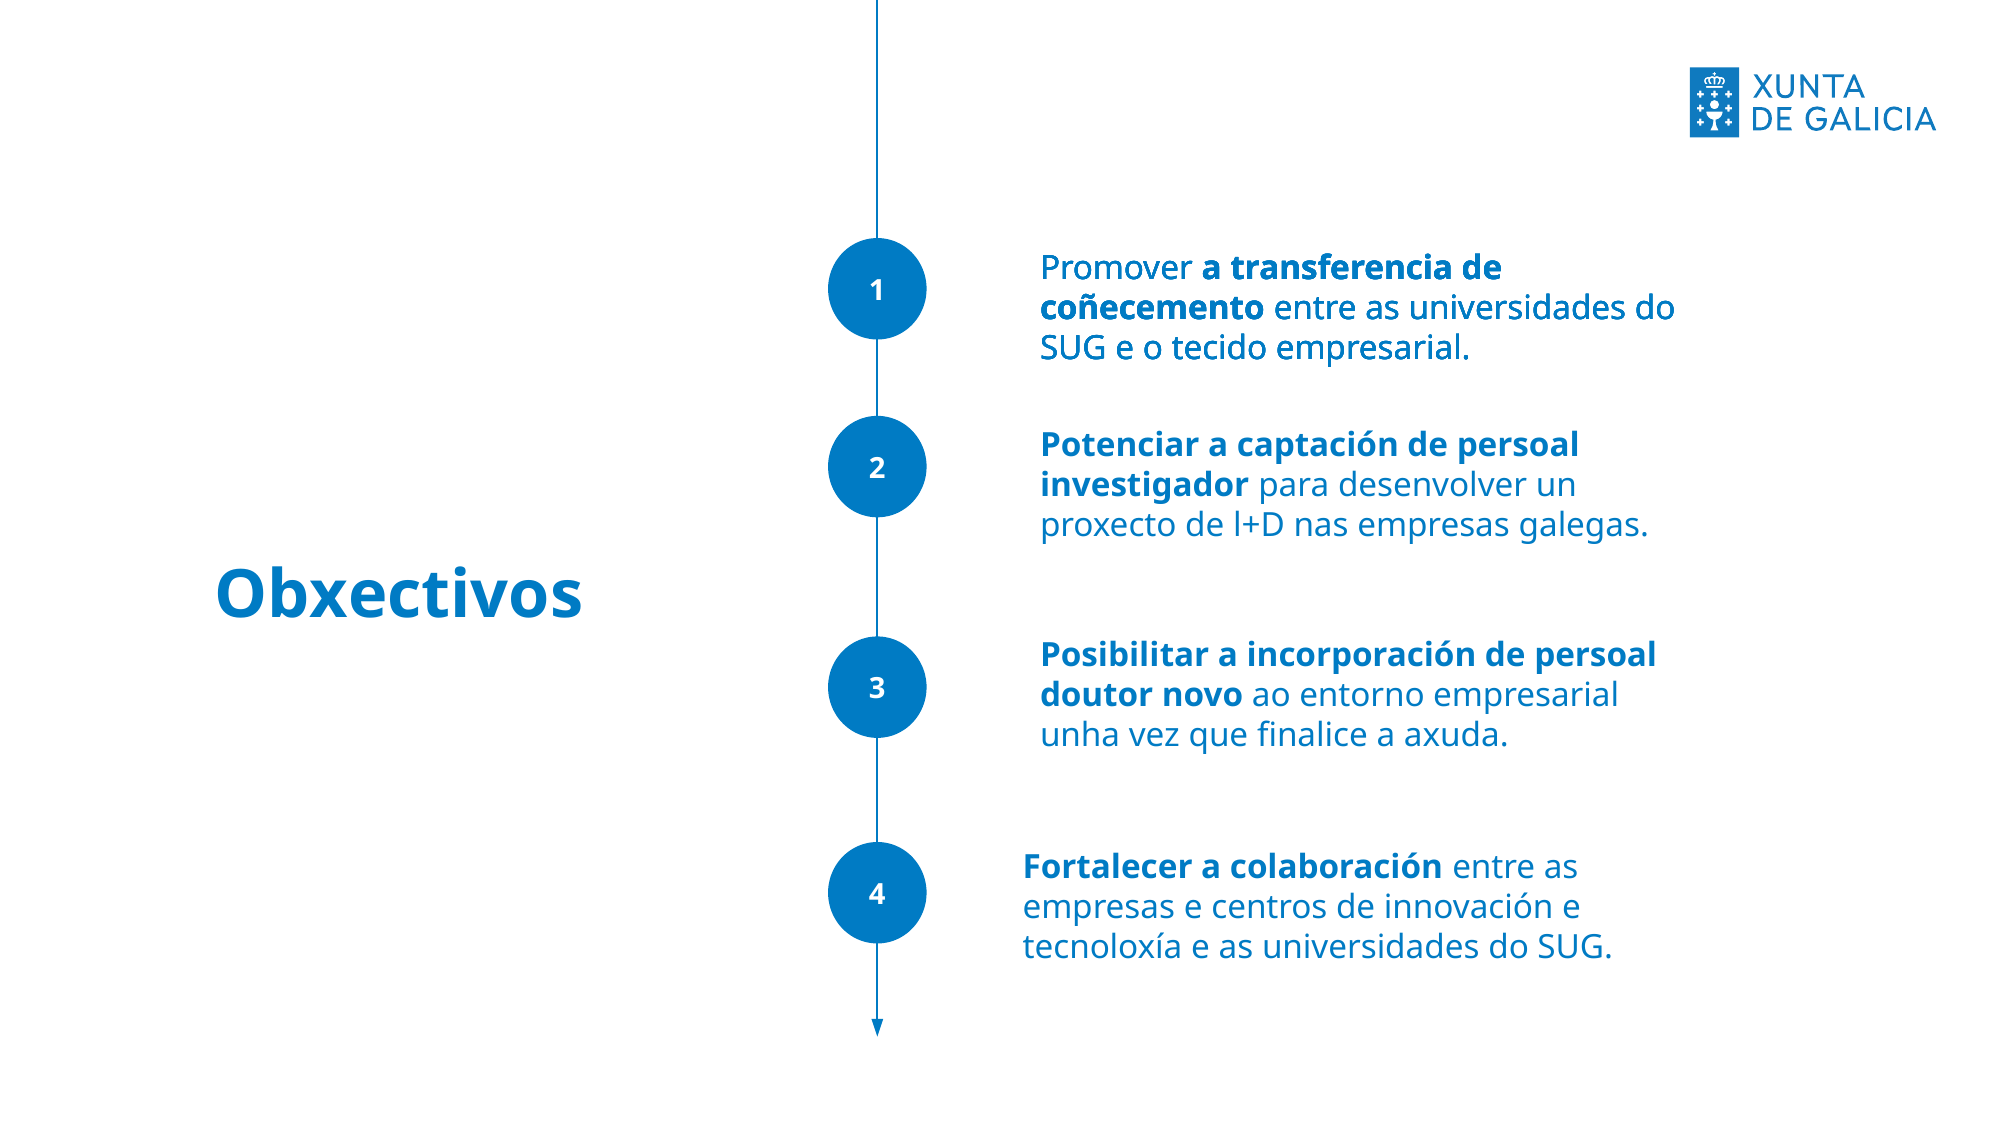

1
Promover a transferencia de coñecemento entre as universidades do SUG e o tecido empresarial.
Promover a transferencia de coñecemento entre as universidades do SUG e o tecido empresarial.
Promover a transferencia de coñecemento entre as universidades do SUG e o tecido empresarial.
Promover a transferencia de coñecemento entre as universidades do SUG e o tecido empresarial.
Potenciar a captación de persoal investigador para desenvolver un proxecto de l+D nas empresas galegas.
2
Obxectivos
Posibilitar a incorporación de persoal doutor novo ao entorno empresarial unha vez que finalice a axuda.
3
Fortalecer a colaboración entre as empresas e centros de innovación e tecnoloxía e as universidades do SUG.
4